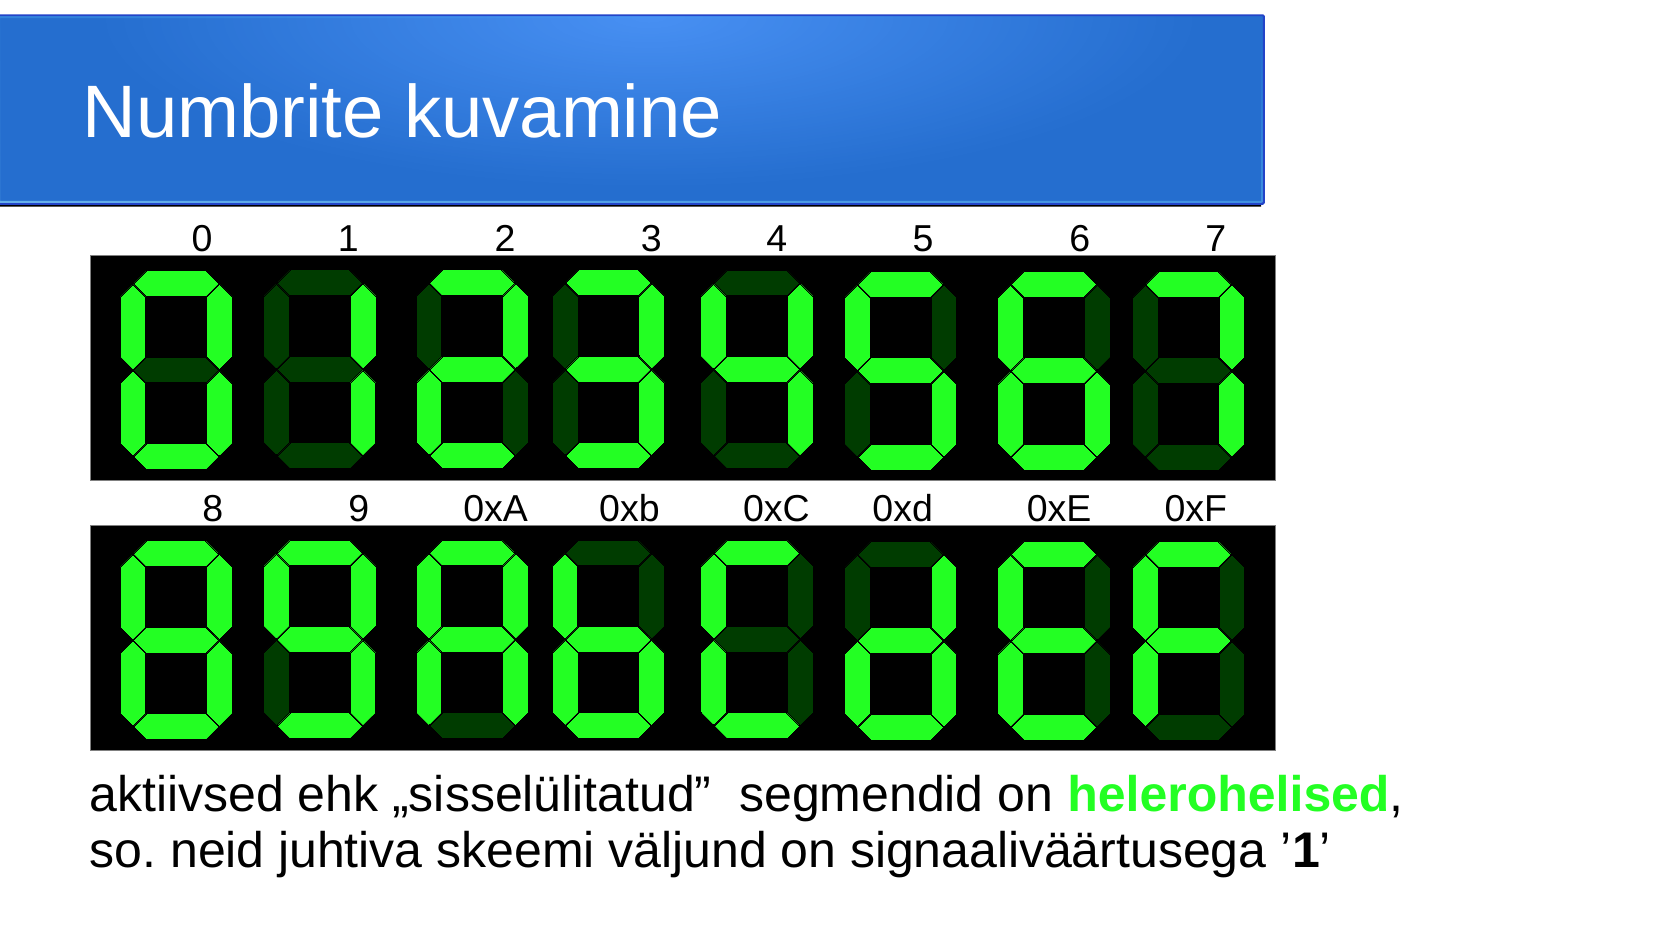

# Numbrite kuvamine
 0 1 2 3 4 5 6 7
 8 9 0xA 0xb 0xC 0xd 0xE 0xF
aktiivsed ehk „sisselülitatud” segmendid on helerohelised, so. neid juhtiva skeemi väljund on signaaliväärtusega ’1’